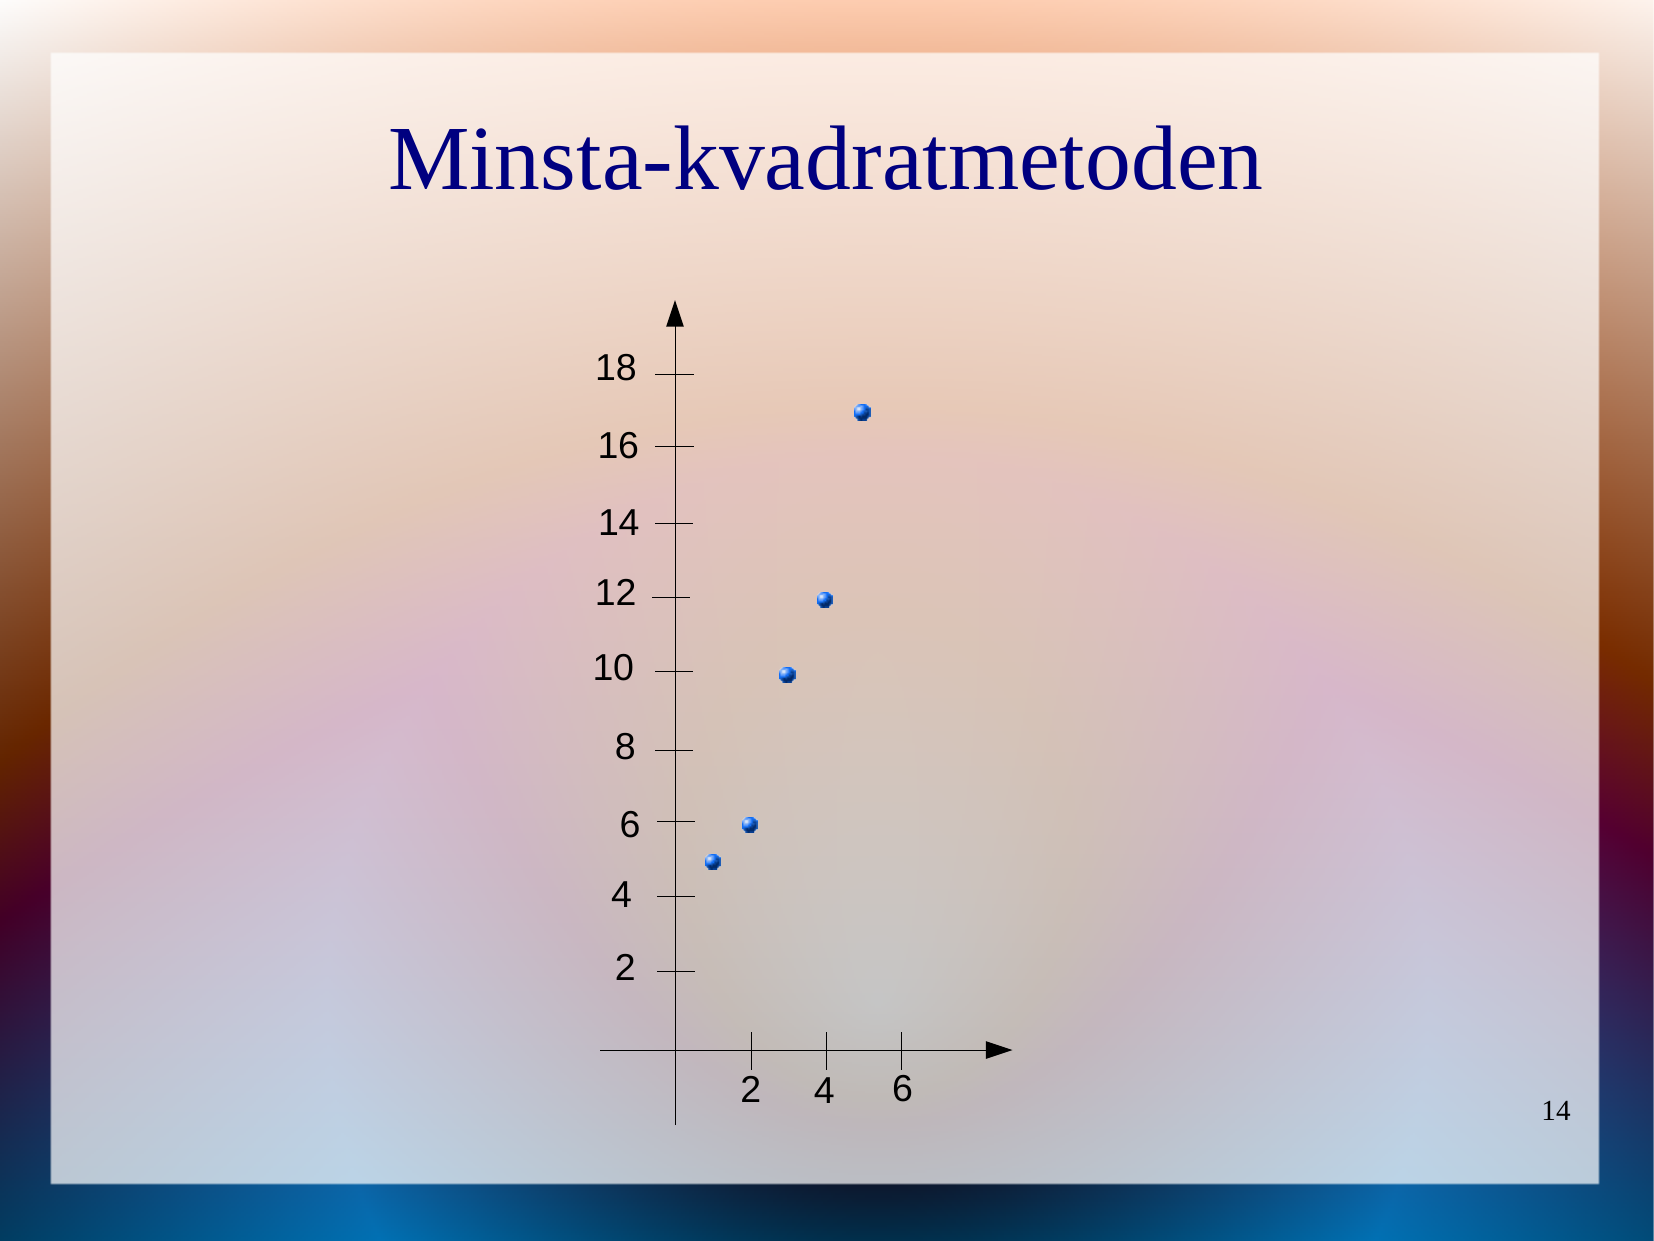

# Minsta-kvadratmetoden
18
16
14
12
10
8
6
4
2
6
2
4
14